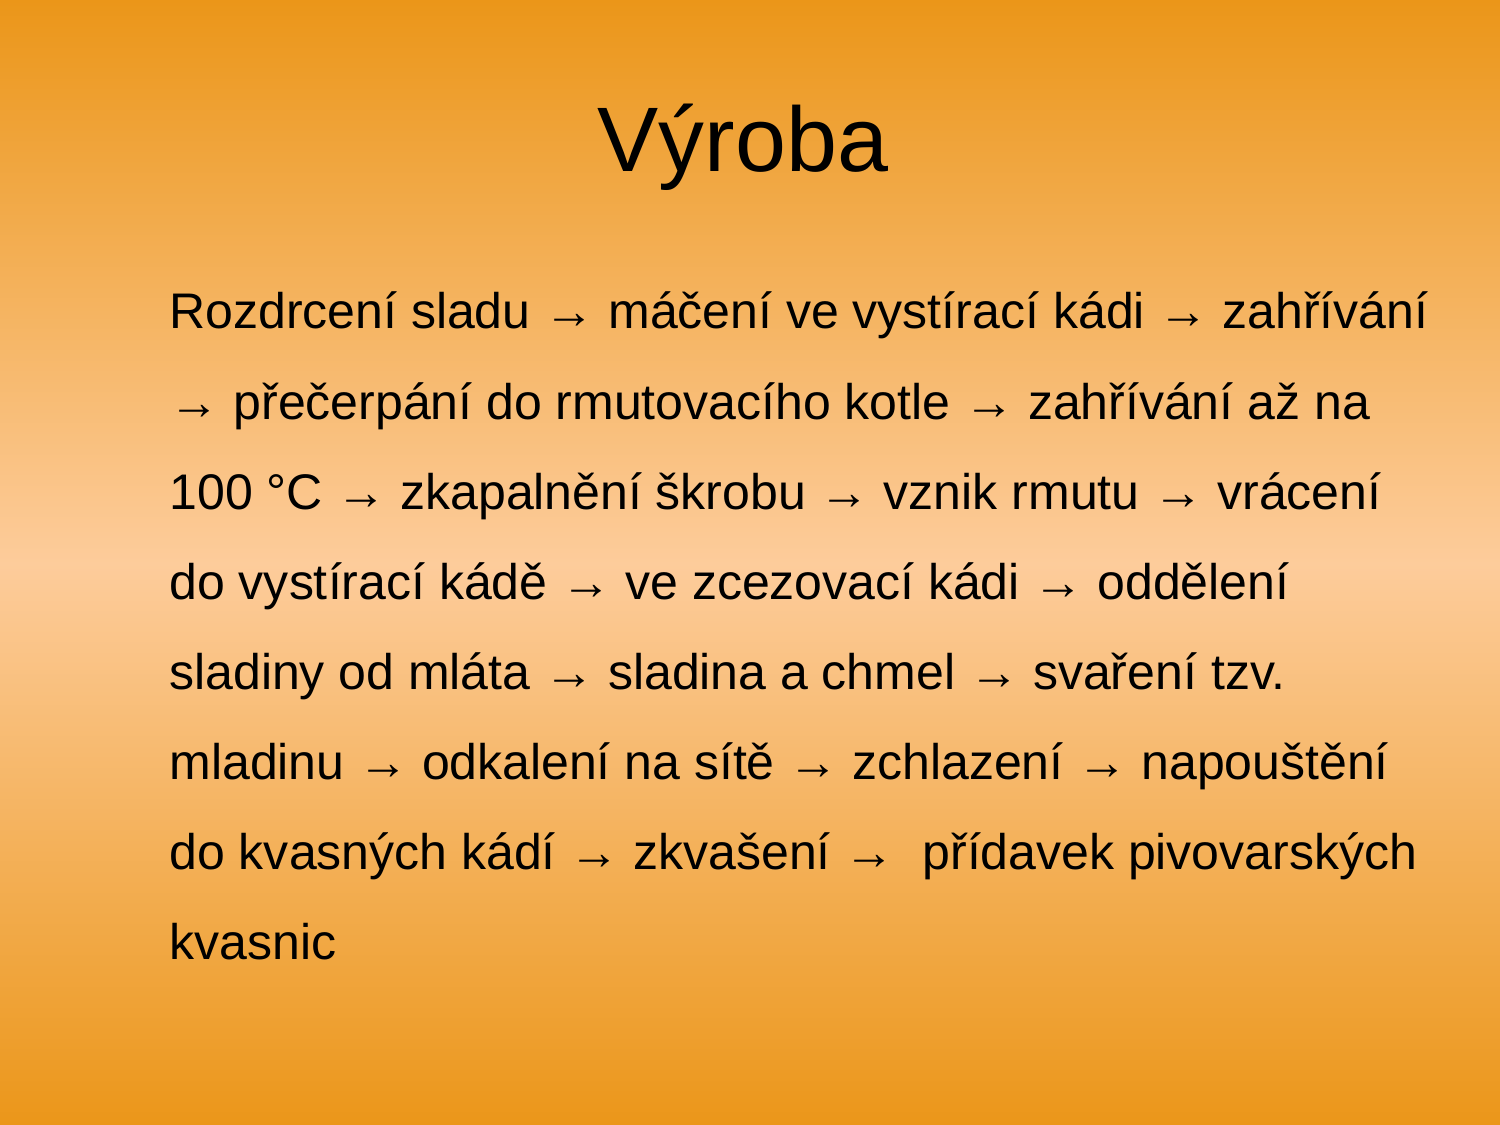

# Výroba
	Rozdrcení sladu → máčení ve vystírací kádi → zahřívání → přečerpání do rmutovacího kotle → zahřívání až na 100 °C → zkapalnění škrobu → vznik rmutu → vrácení do vystírací kádě → ve zcezovací kádi → oddělení sladiny od mláta → sladina a chmel → svaření tzv. mladinu → odkalení na sítě → zchlazení → napouštění do kvasných kádí → zkvašení → přídavek pivovarských kvasnic